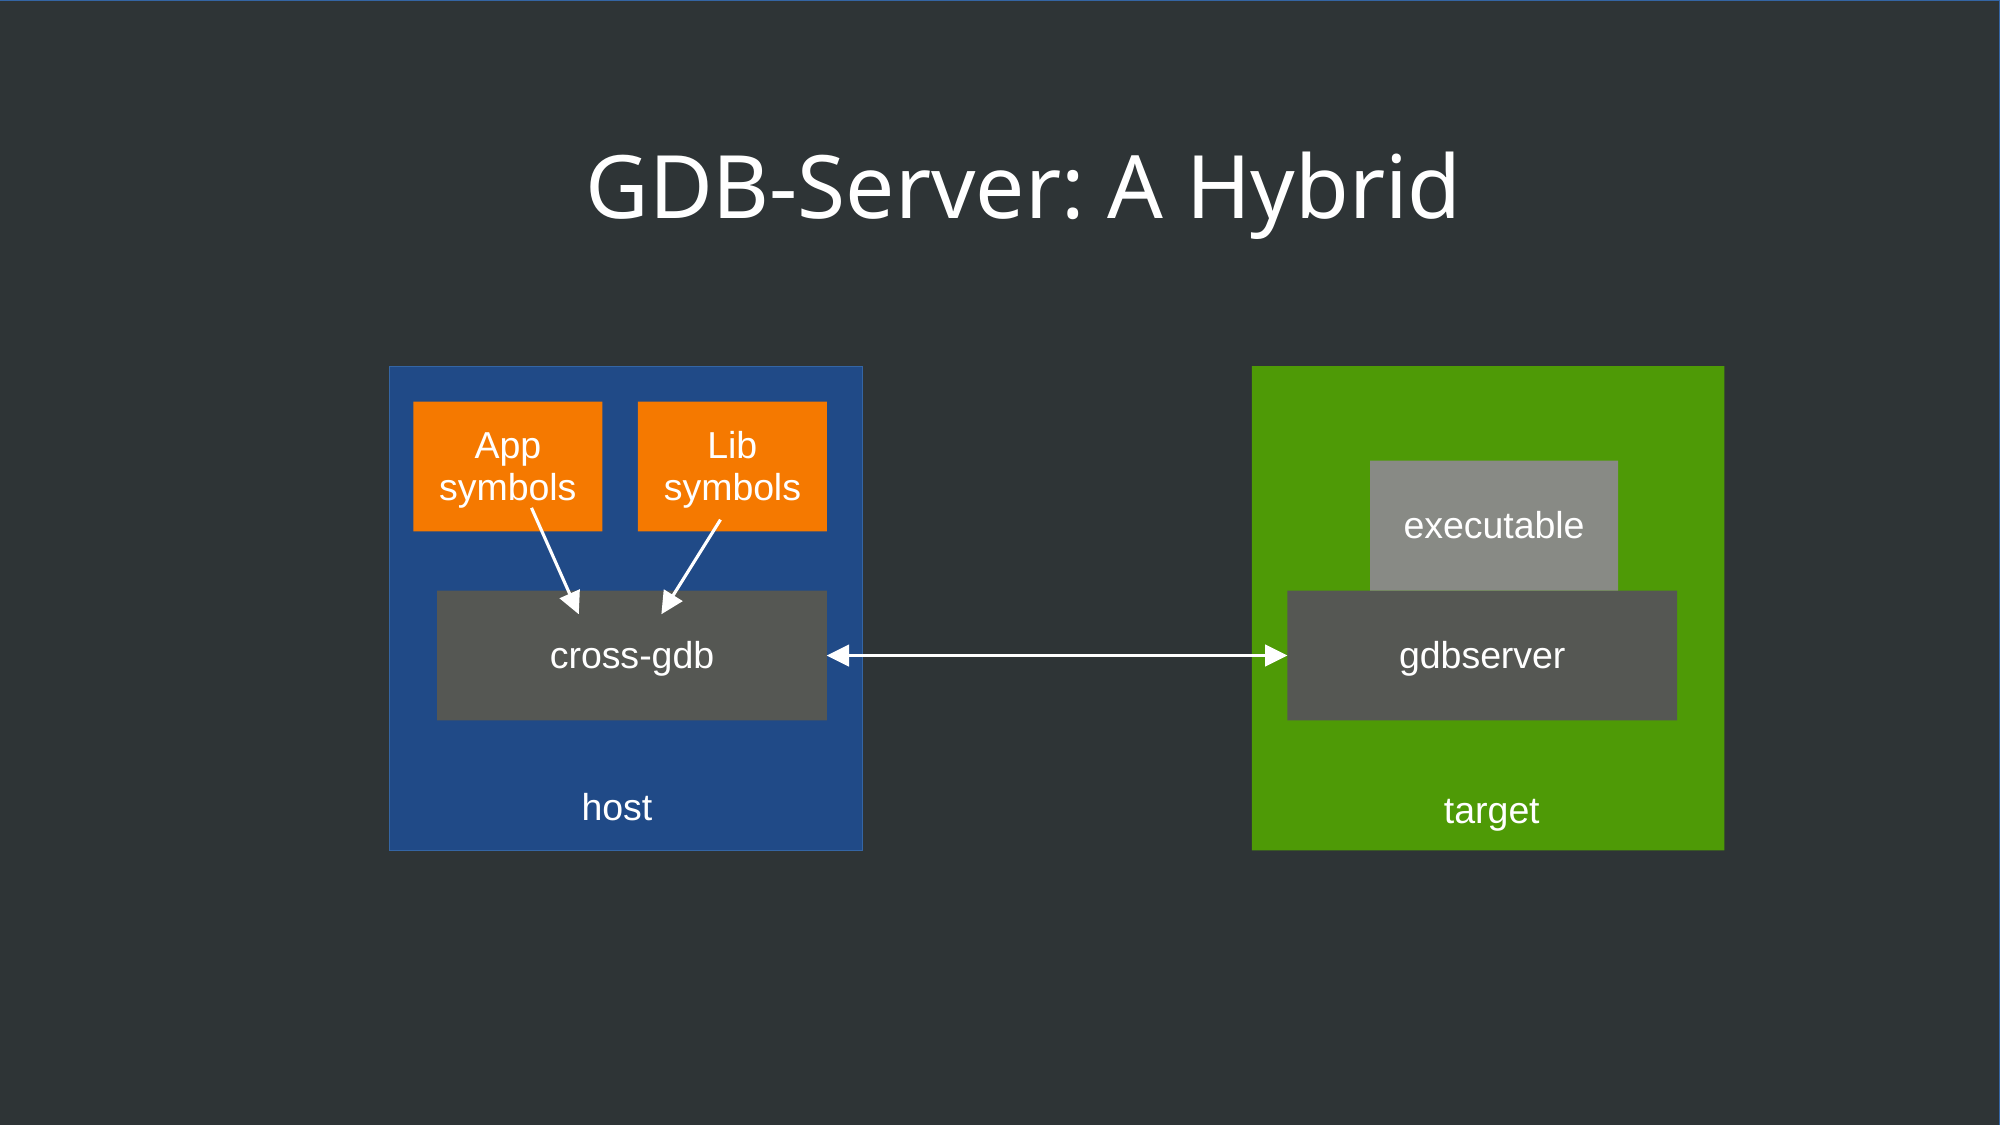

# GDB-Server: A Hybrid
App
symbols
Lib
symbols
executable
cross-gdb
gdbserver
host
target